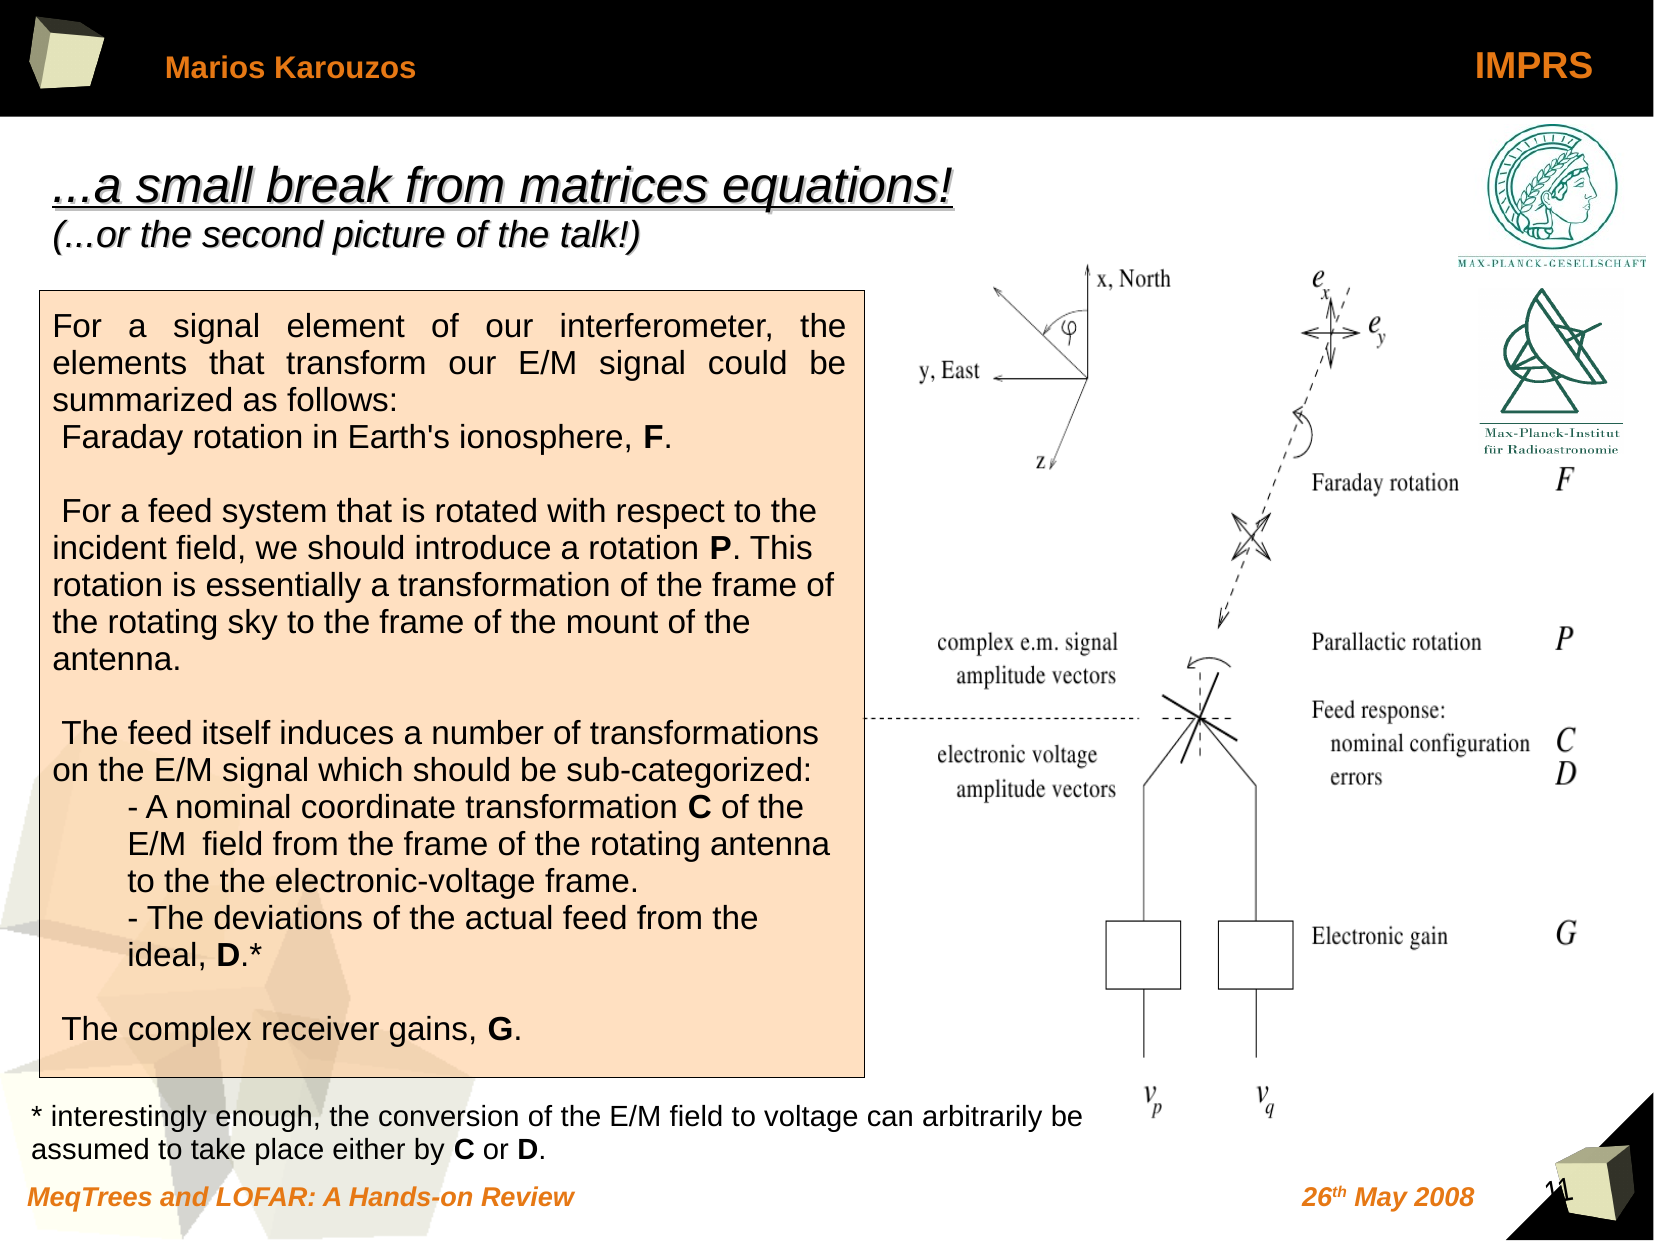

Marios Karouzos														 IMPRS
...a small break from matrices equations!
(...or the second picture of the talk!)
For a signal element of our interferometer, the elements that transform our E/M signal could be summarized as follows:
 Faraday rotation in Earth's ionosphere, F.
 For a feed system that is rotated with respect to the incident field, we should introduce a rotation P. This rotation is essentially a transformation of the frame of the rotating sky to the frame of the mount of the antenna.
 The feed itself induces a number of transformations on the E/M signal which should be sub-categorized:
	- A nominal coordinate transformation C of the 	E/M 	field from the frame of the rotating antenna 	to the the electronic-voltage frame.
	- The deviations of the actual feed from the 		ideal, D.*
 The complex receiver gains, G.
* interestingly enough, the conversion of the E/M field to voltage can arbitrarily be assumed to take place either by C or D.
MeqTrees and LOFAR: A Hands-on Review										26th May 2008